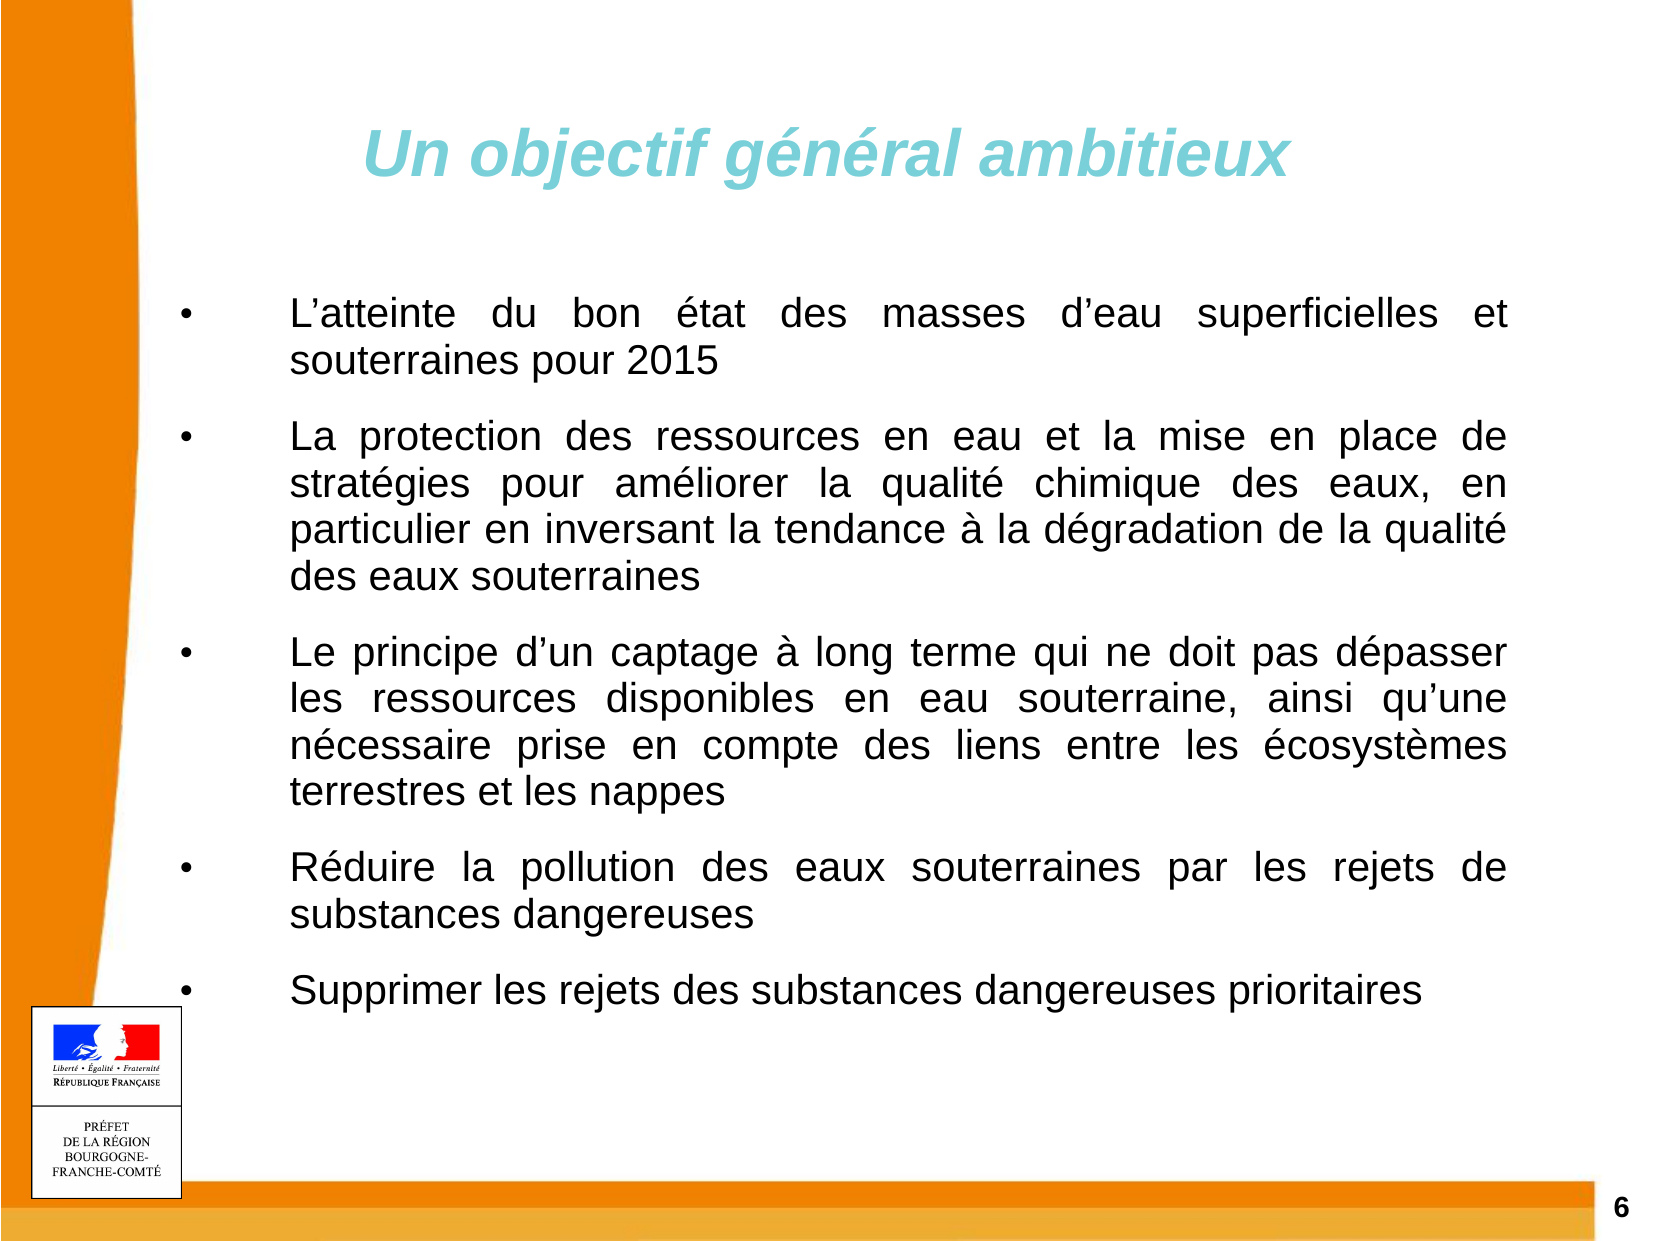

# Un objectif général ambitieux
•	L’atteinte du bon état des masses d’eau superficielles et souterraines pour 2015
•	La protection des ressources en eau et la mise en place de stratégies pour améliorer la qualité chimique des eaux, en particulier en inversant la tendance à la dégradation de la qualité des eaux souterraines
•	Le principe d’un captage à long terme qui ne doit pas dépasser les ressources disponibles en eau souterraine, ainsi qu’une nécessaire prise en compte des liens entre les écosystèmes terrestres et les nappes
•	Réduire la pollution des eaux souterraines par les rejets de substances dangereuses
•	Supprimer les rejets des substances dangereuses prioritaires
6